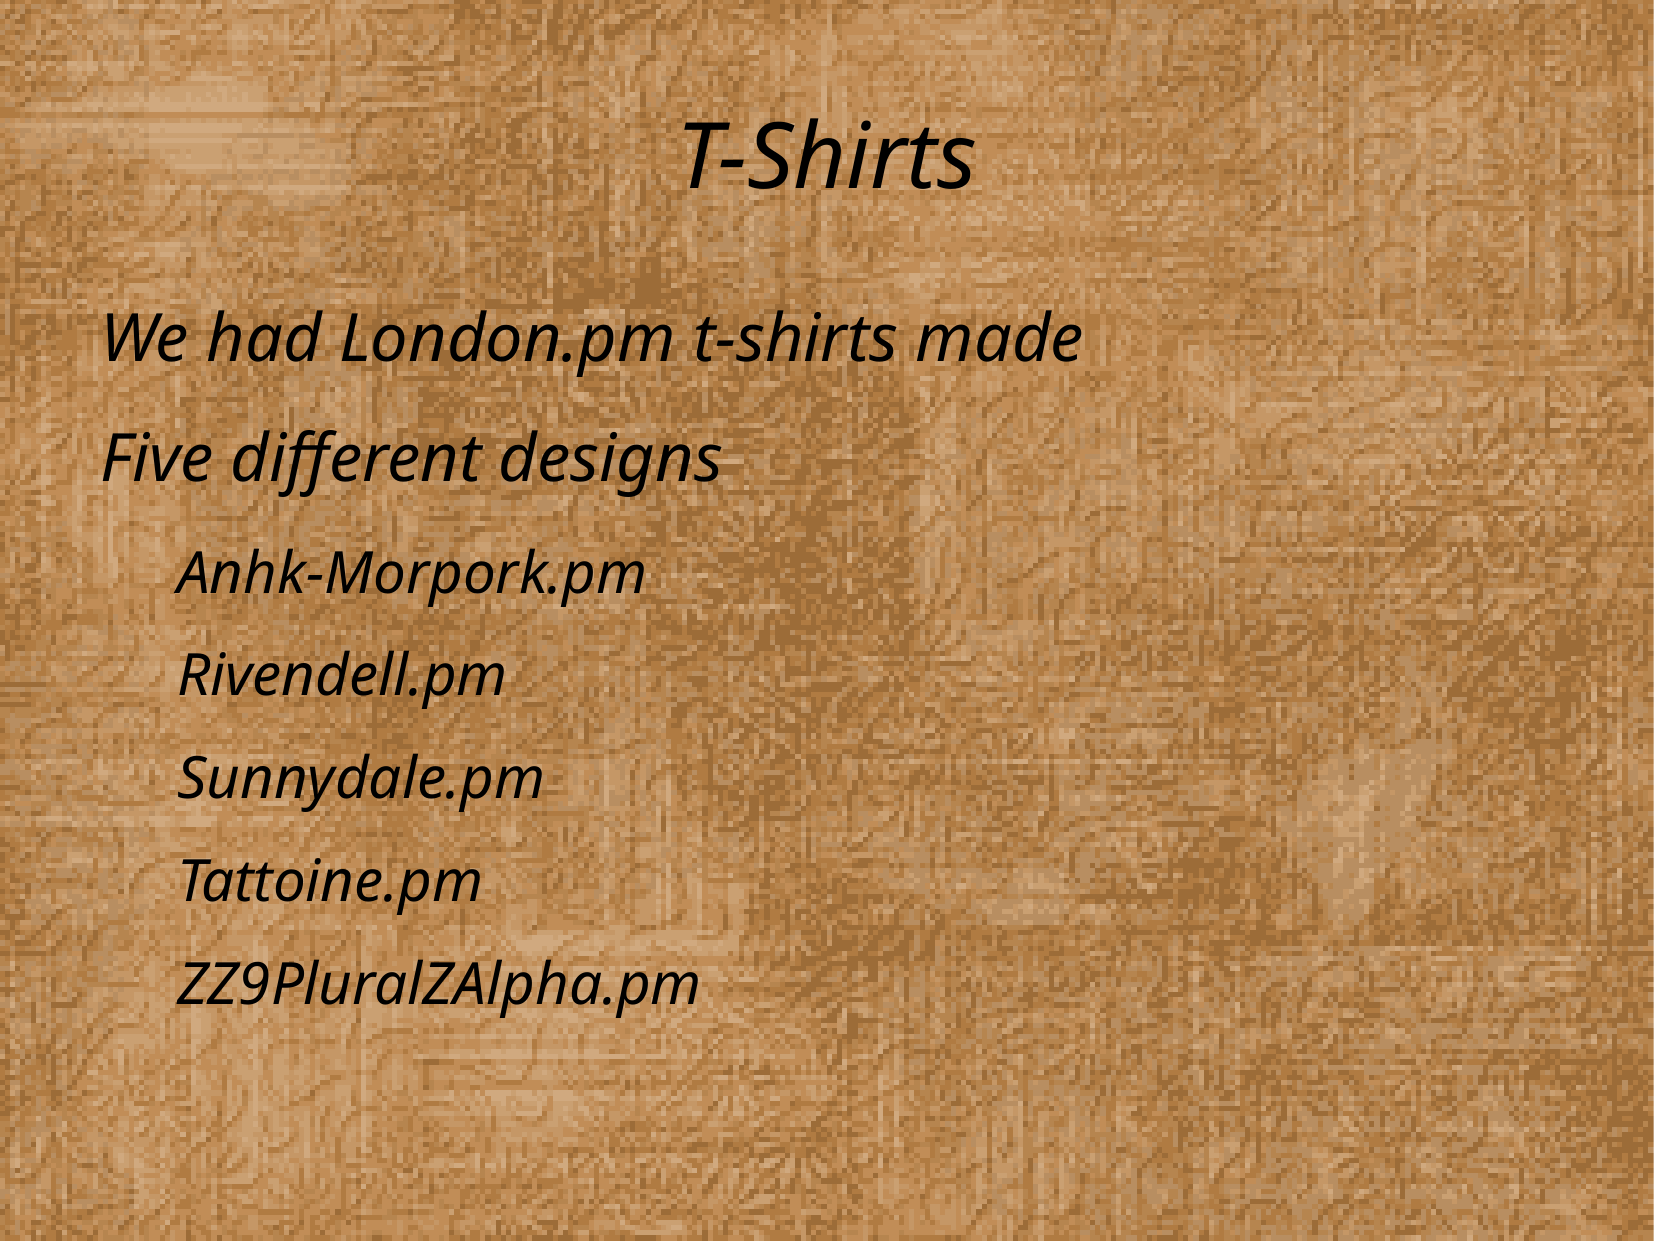

# T-Shirts
We had London.pm t-shirts made
Five different designs
Anhk-Morpork.pm
Rivendell.pm
Sunnydale.pm
Tattoine.pm
ZZ9PluralZAlpha.pm